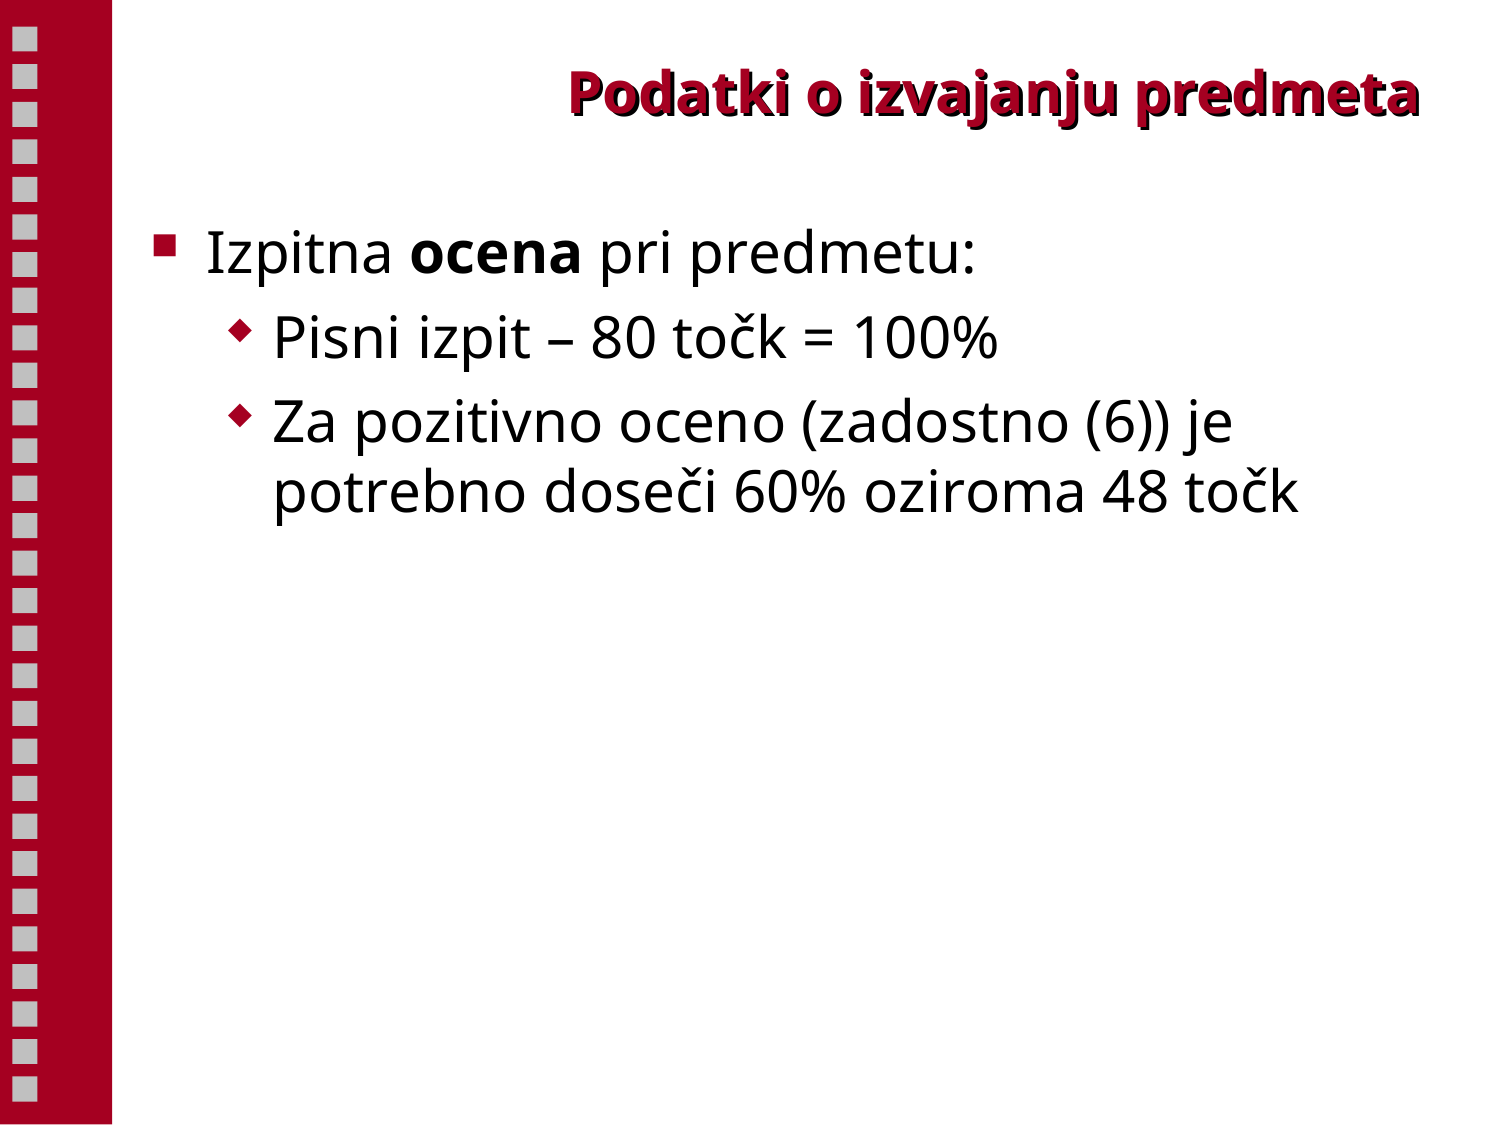

Podatki o izvajanju predmeta
# Izpitna ocena pri predmetu:
Pisni izpit – 80 točk = 100%
Za pozitivno oceno (zadostno (6)) je potrebno doseči 60% oziroma 48 točk